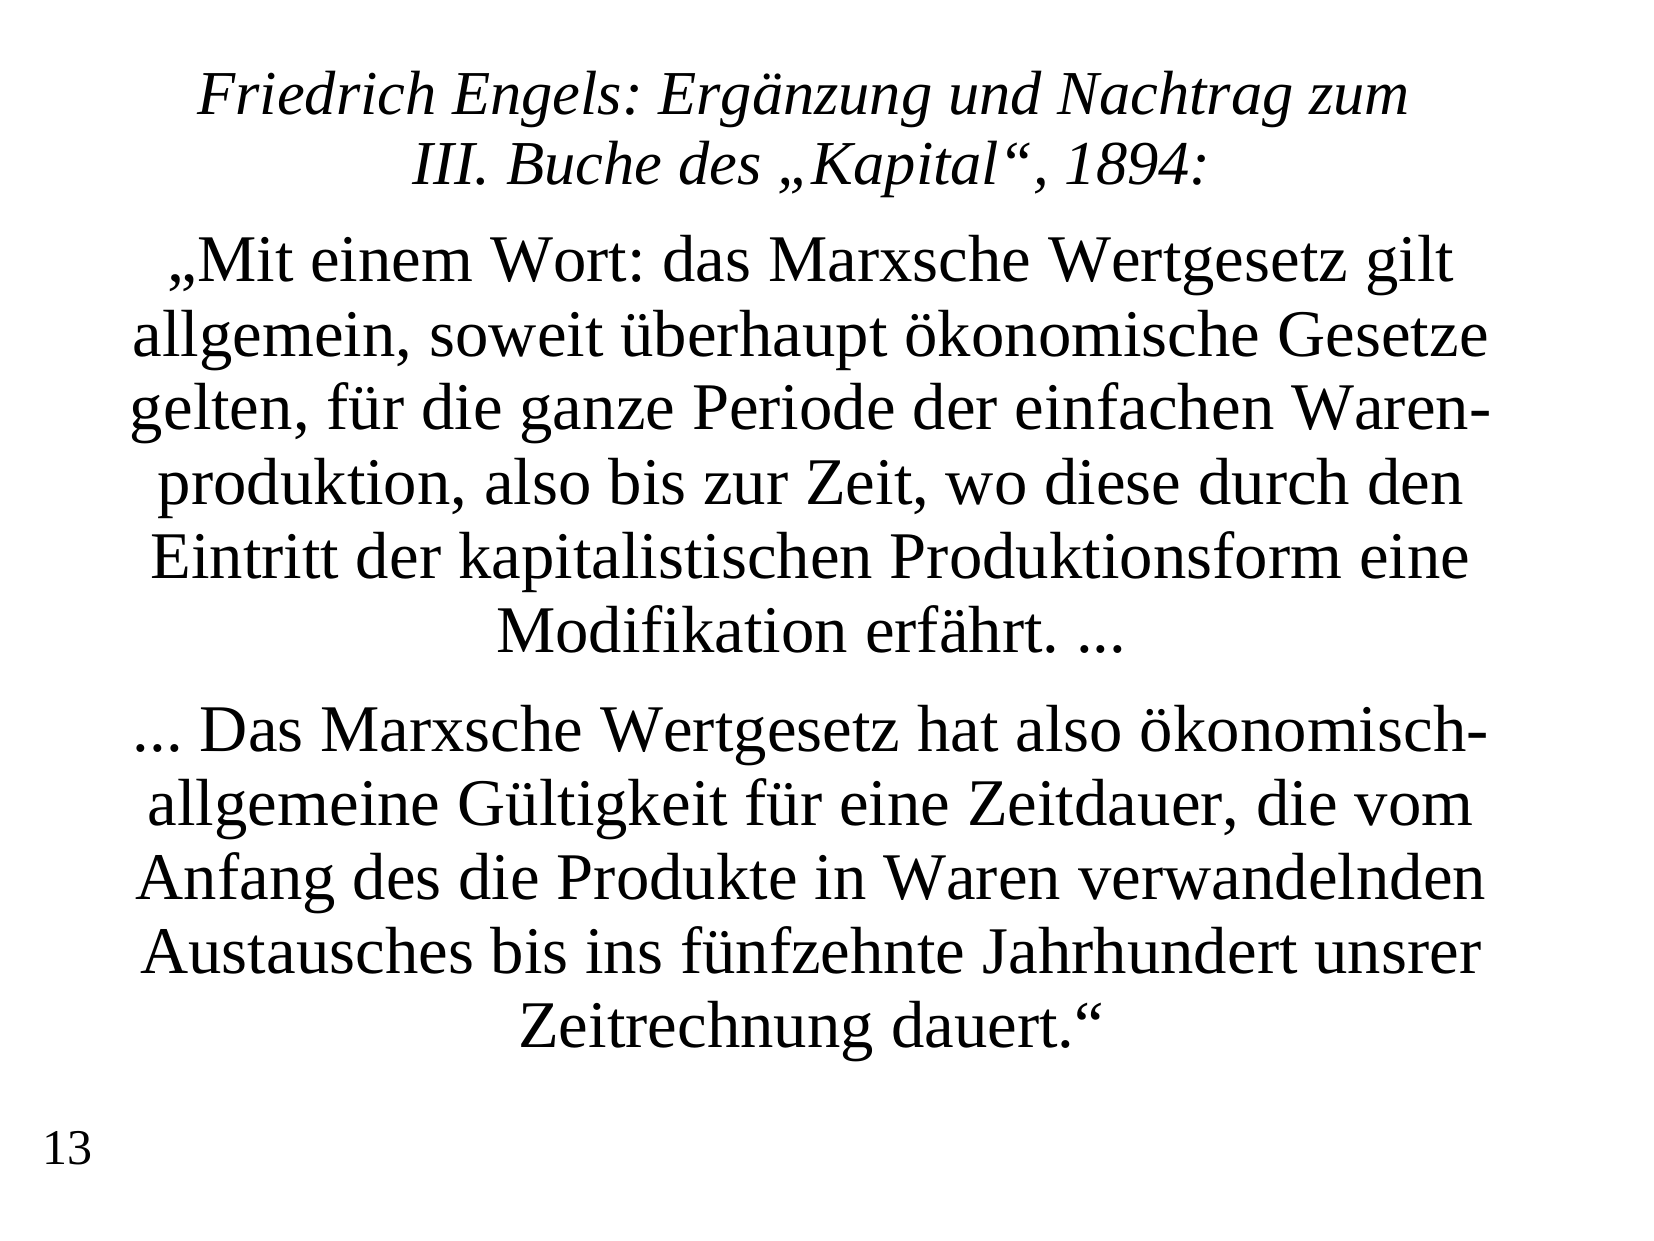

Friedrich Engels: Ergänzung und Nachtrag zum
III. Buche des „Kapital“, 1894:
„Mit einem Wort: das Marxsche Wertgesetz gilt allgemein, soweit überhaupt ökonomische Gesetze gelten, für die ganze Periode der einfachen Waren-produktion, also bis zur Zeit, wo diese durch den Eintritt der kapitalistischen Produktionsform eine Modifikation erfährt. ...
... Das Marxsche Wertgesetz hat also ökonomisch-allgemeine Gültigkeit für eine Zeitdauer, die vom Anfang des die Produkte in Waren verwandelnden Austausches bis ins fünfzehnte Jahrhundert unsrer Zeitrechnung dauert.“